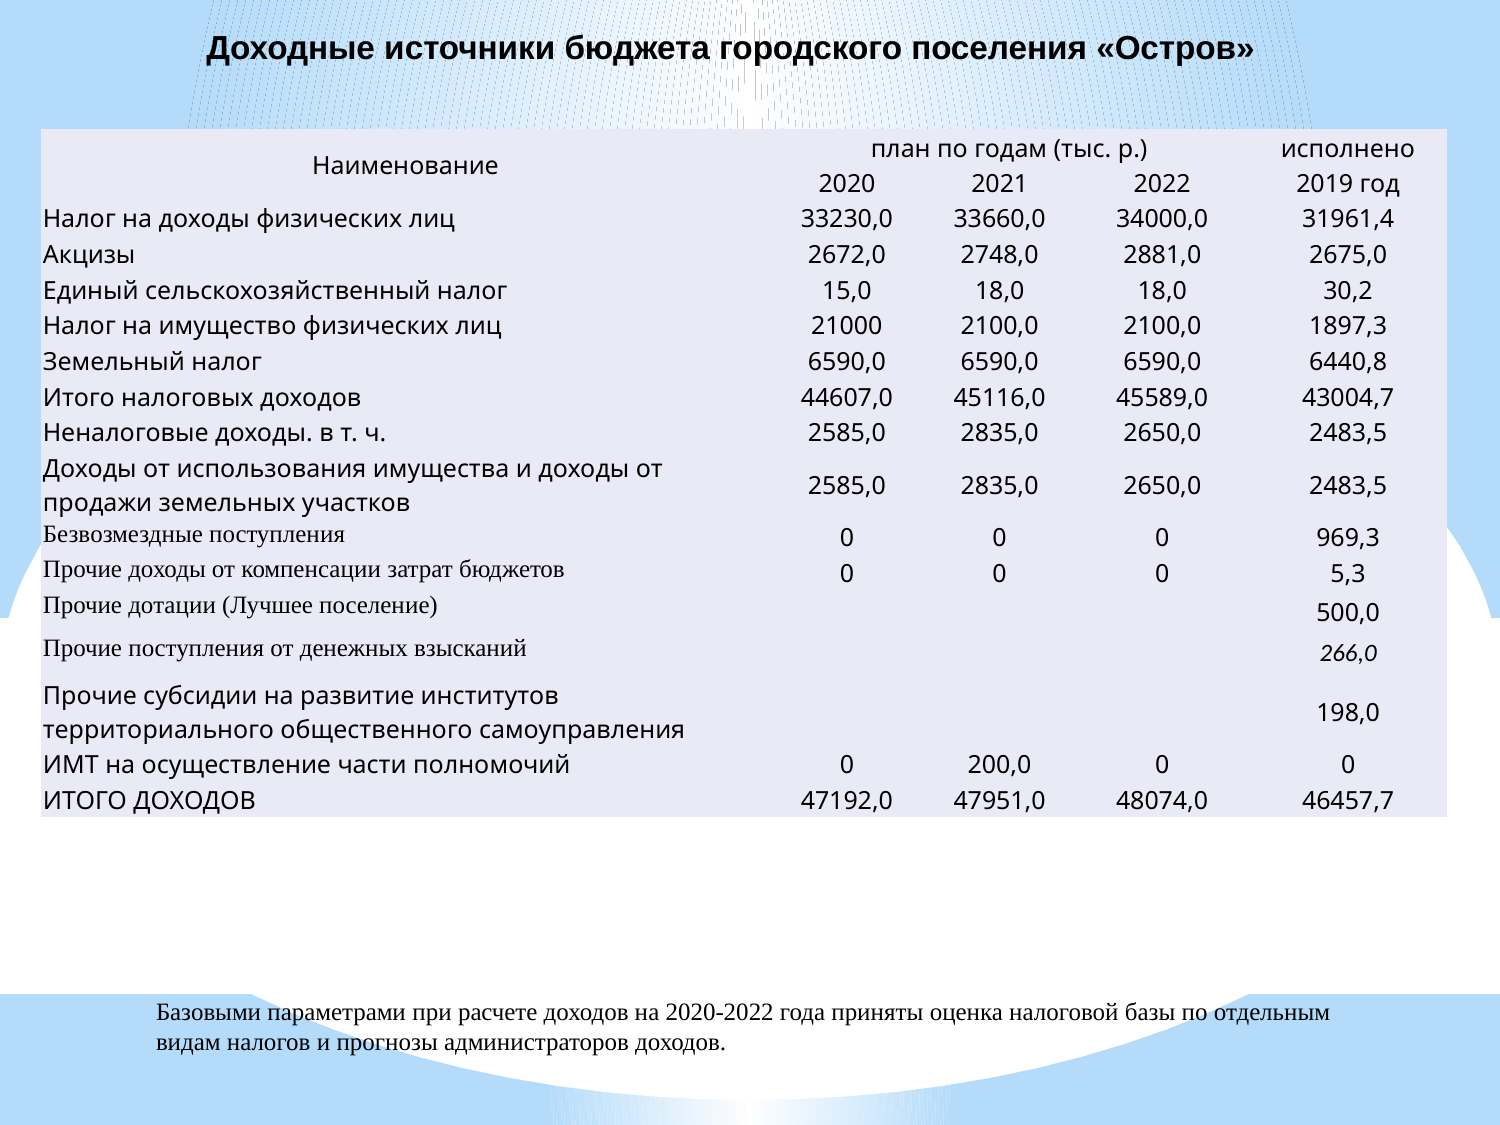

Доходные источники бюджета городского поселения «Остров»
| Наименование | план по годам (тыс. р.) | | | исполнено |
| --- | --- | --- | --- | --- |
| | 2020 | 2021 | 2022 | 2019 год |
| Налог на доходы физических лиц | 33230,0 | 33660,0 | 34000,0 | 31961,4 |
| Акцизы | 2672,0 | 2748,0 | 2881,0 | 2675,0 |
| Единый сельскохозяйственный налог | 15,0 | 18,0 | 18,0 | 30,2 |
| Налог на имущество физических лиц | 21000 | 2100,0 | 2100,0 | 1897,3 |
| Земельный налог | 6590,0 | 6590,0 | 6590,0 | 6440,8 |
| Итого налоговых доходов | 44607,0 | 45116,0 | 45589,0 | 43004,7 |
| Неналоговые доходы. в т. ч. | 2585,0 | 2835,0 | 2650,0 | 2483,5 |
| Доходы от использования имущества и доходы от продажи земельных участков | 2585,0 | 2835,0 | 2650,0 | 2483,5 |
| Безвозмездные поступления | 0 | 0 | 0 | 969,3 |
| Прочие доходы от компенсации затрат бюджетов | 0 | 0 | 0 | 5,3 |
| Прочие дотации (Лучшее поселение) | | | | 500,0 |
| Прочие поступления от денежных взысканий | | | | 266,0 |
| Прочие субсидии на развитие институтов территориального общественного самоуправления | | | | 198,0 |
| ИМТ на осуществление части полномочий | 0 | 200,0 | 0 | 0 |
| ИТОГО ДОХОДОВ | 47192,0 | 47951,0 | 48074,0 | 46457,7 |
Базовыми параметрами при расчете доходов на 2020-2022 года приняты оценка налоговой базы по отдельным видам налогов и прогнозы администраторов доходов.